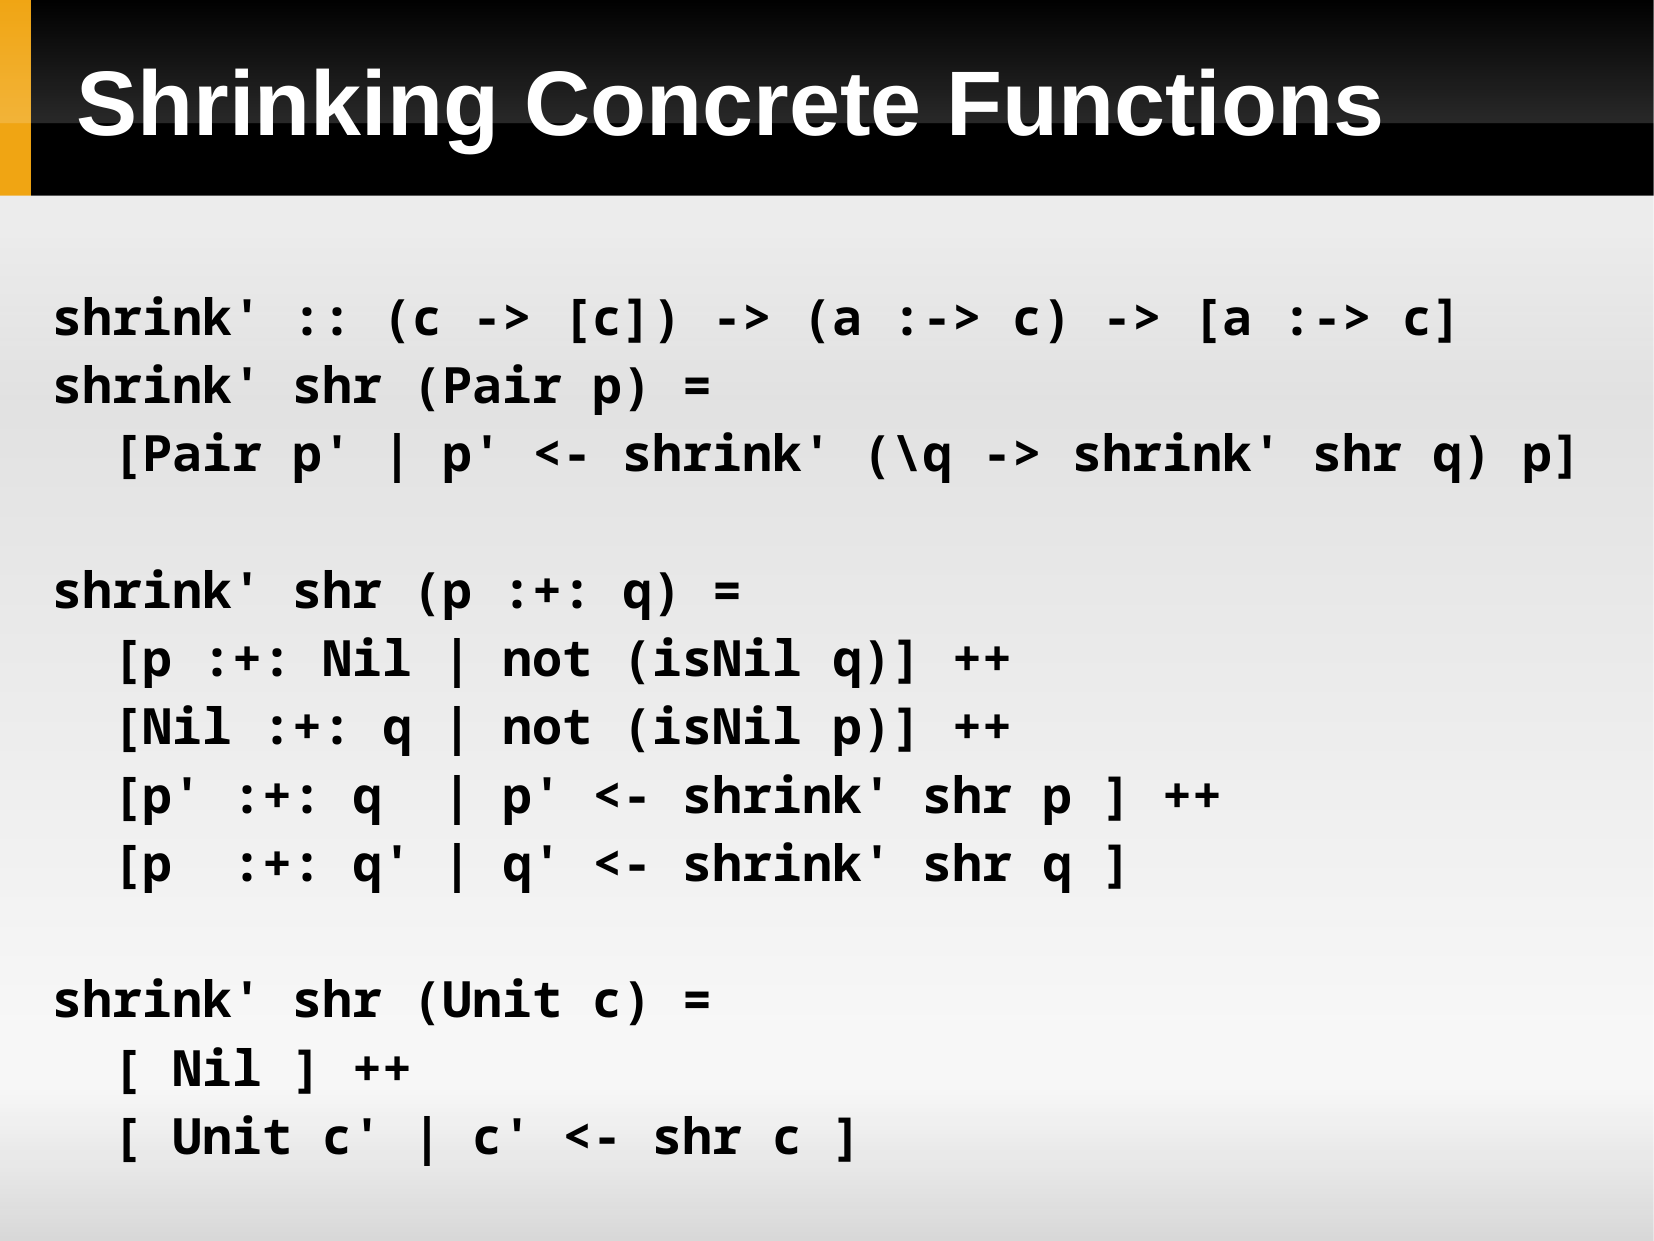

# Shrinking Concrete Functions
shrink' :: (c -> [c]) -> (a :-> c) -> [a :-> c]
shrink' shr (Pair p) =
 [Pair p' | p' <- shrink' (\q -> shrink' shr q) p]
shrink' shr (p :+: q) =
 [p :+: Nil | not (isNil q)] ++
 [Nil :+: q | not (isNil p)] ++
 [p' :+: q | p' <- shrink' shr p ] ++
 [p :+: q' | q' <- shrink' shr q ]
shrink' shr (Unit c) =
 [ Nil ] ++
 [ Unit c' | c' <- shr c ]